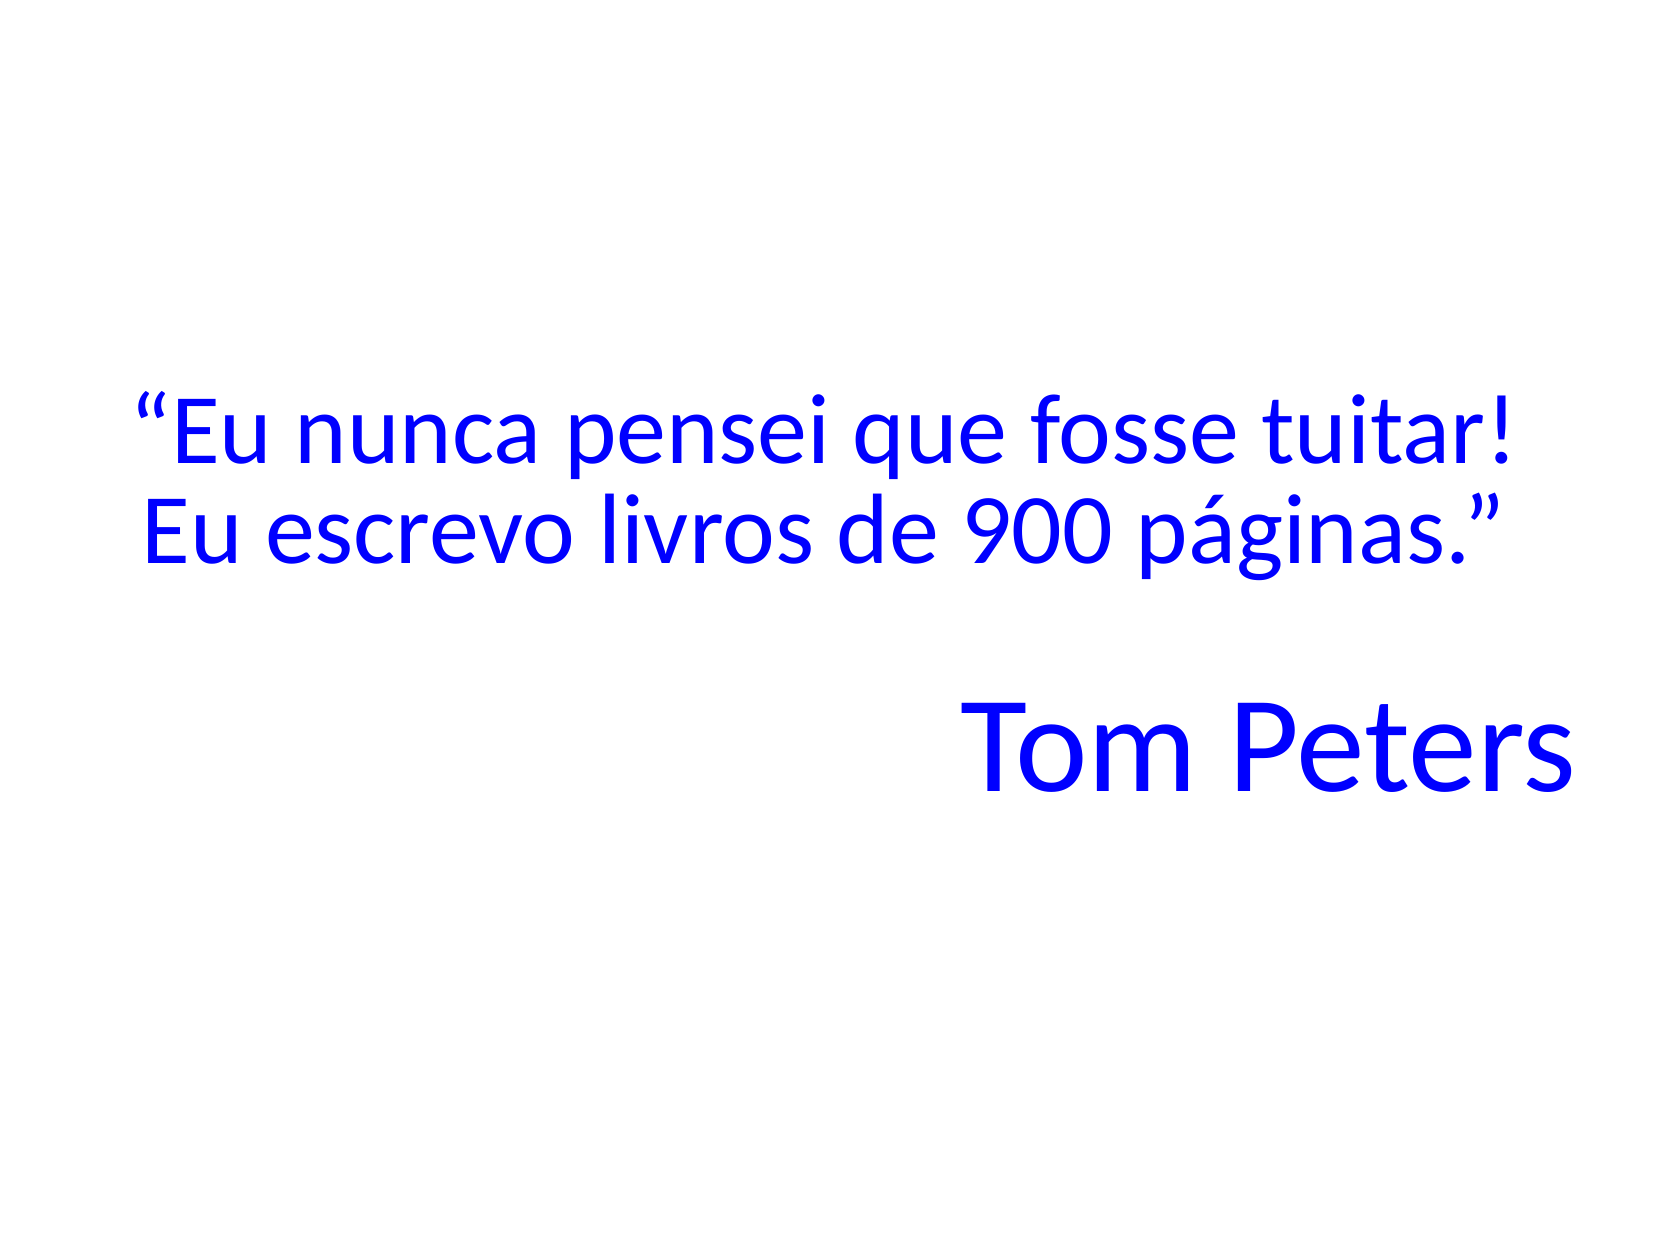

# “Eu nunca pensei que fosse tuitar! Eu escrevo livros de 900 páginas.”
Tom Peters